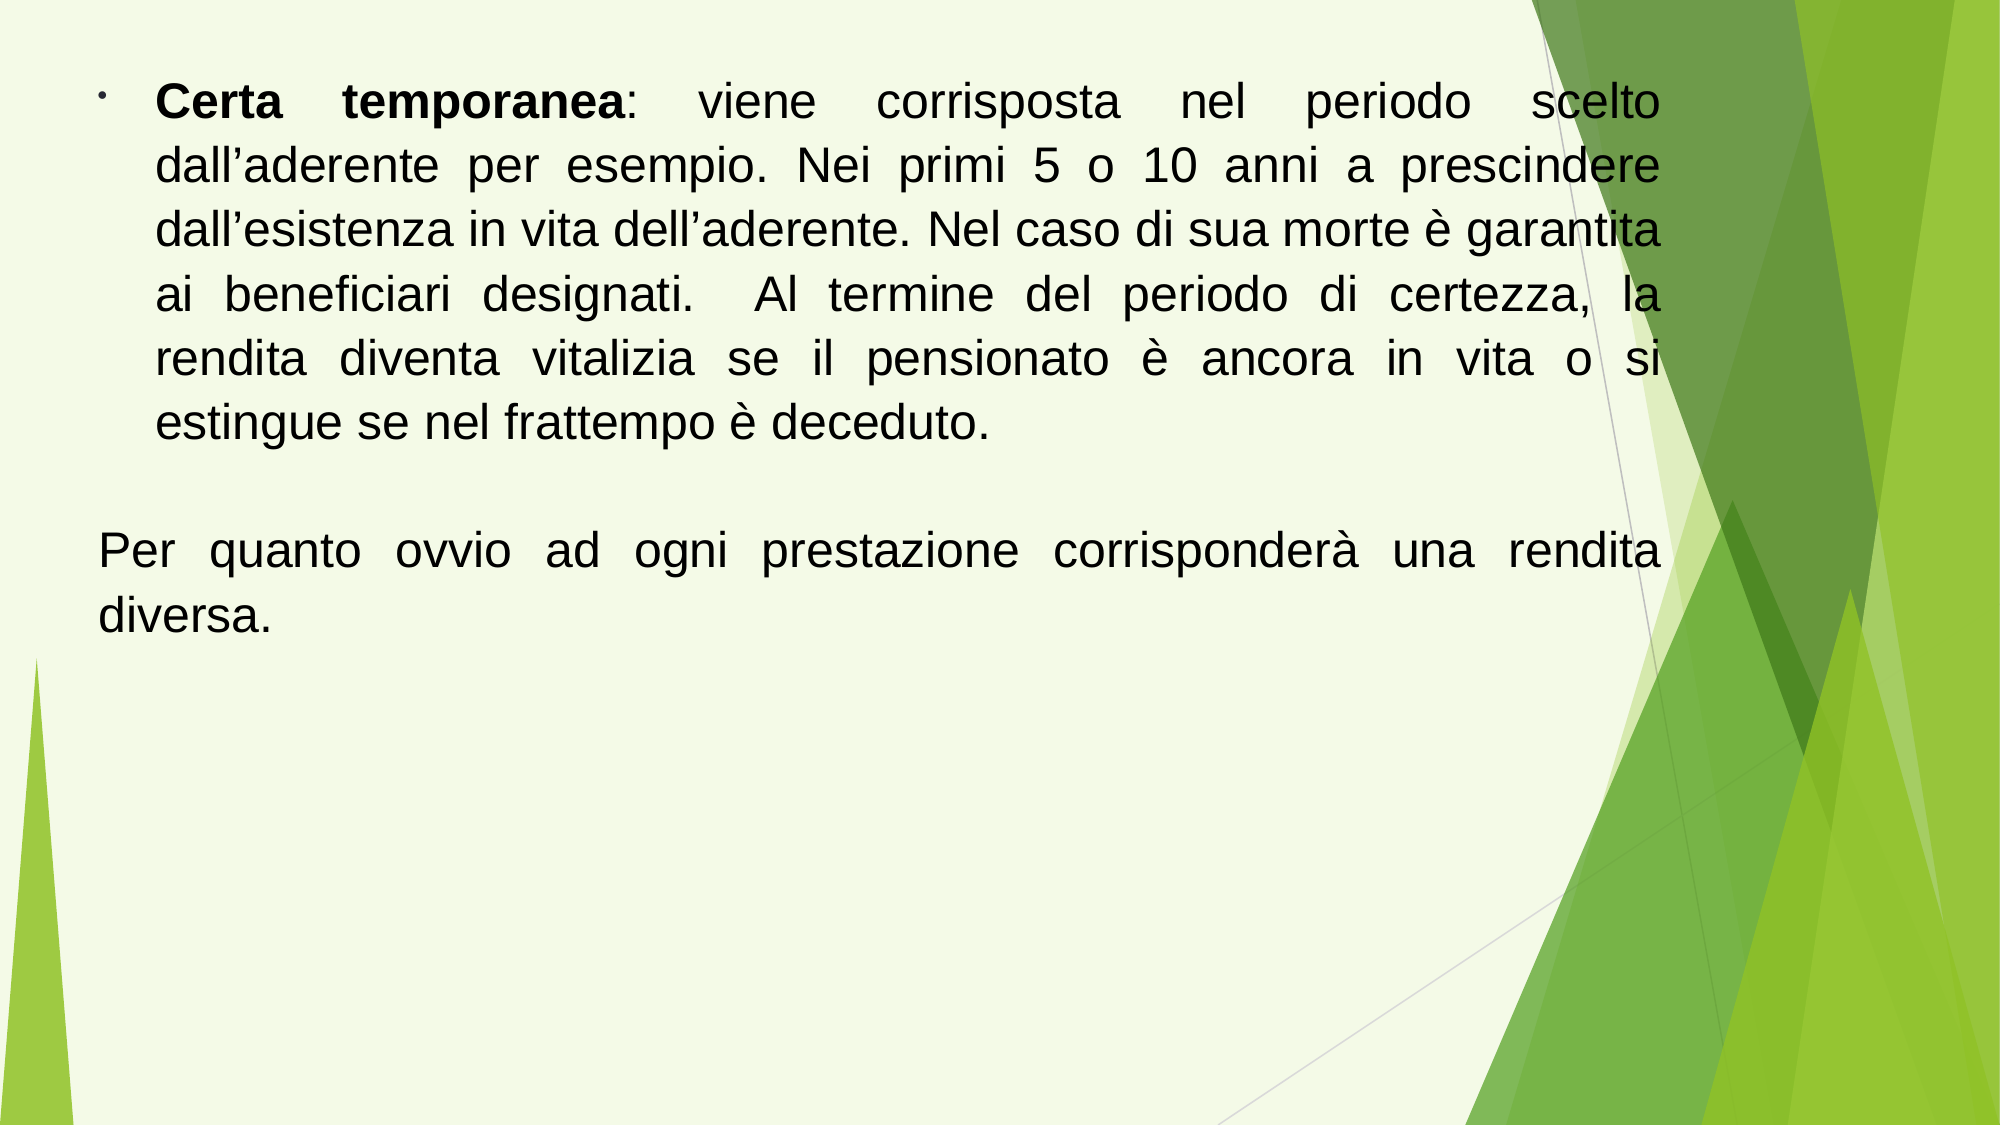

Certa temporanea: viene corrisposta nel periodo scelto dall’aderente per esempio. Nei primi 5 o 10 anni a prescindere dall’esistenza in vita dell’aderente. Nel caso di sua morte è garantita ai beneficiari designati. Al termine del periodo di certezza, la rendita diventa vitalizia se il pensionato è ancora in vita o si estingue se nel frattempo è deceduto.
Per quanto ovvio ad ogni prestazione corrisponderà una rendita diversa.